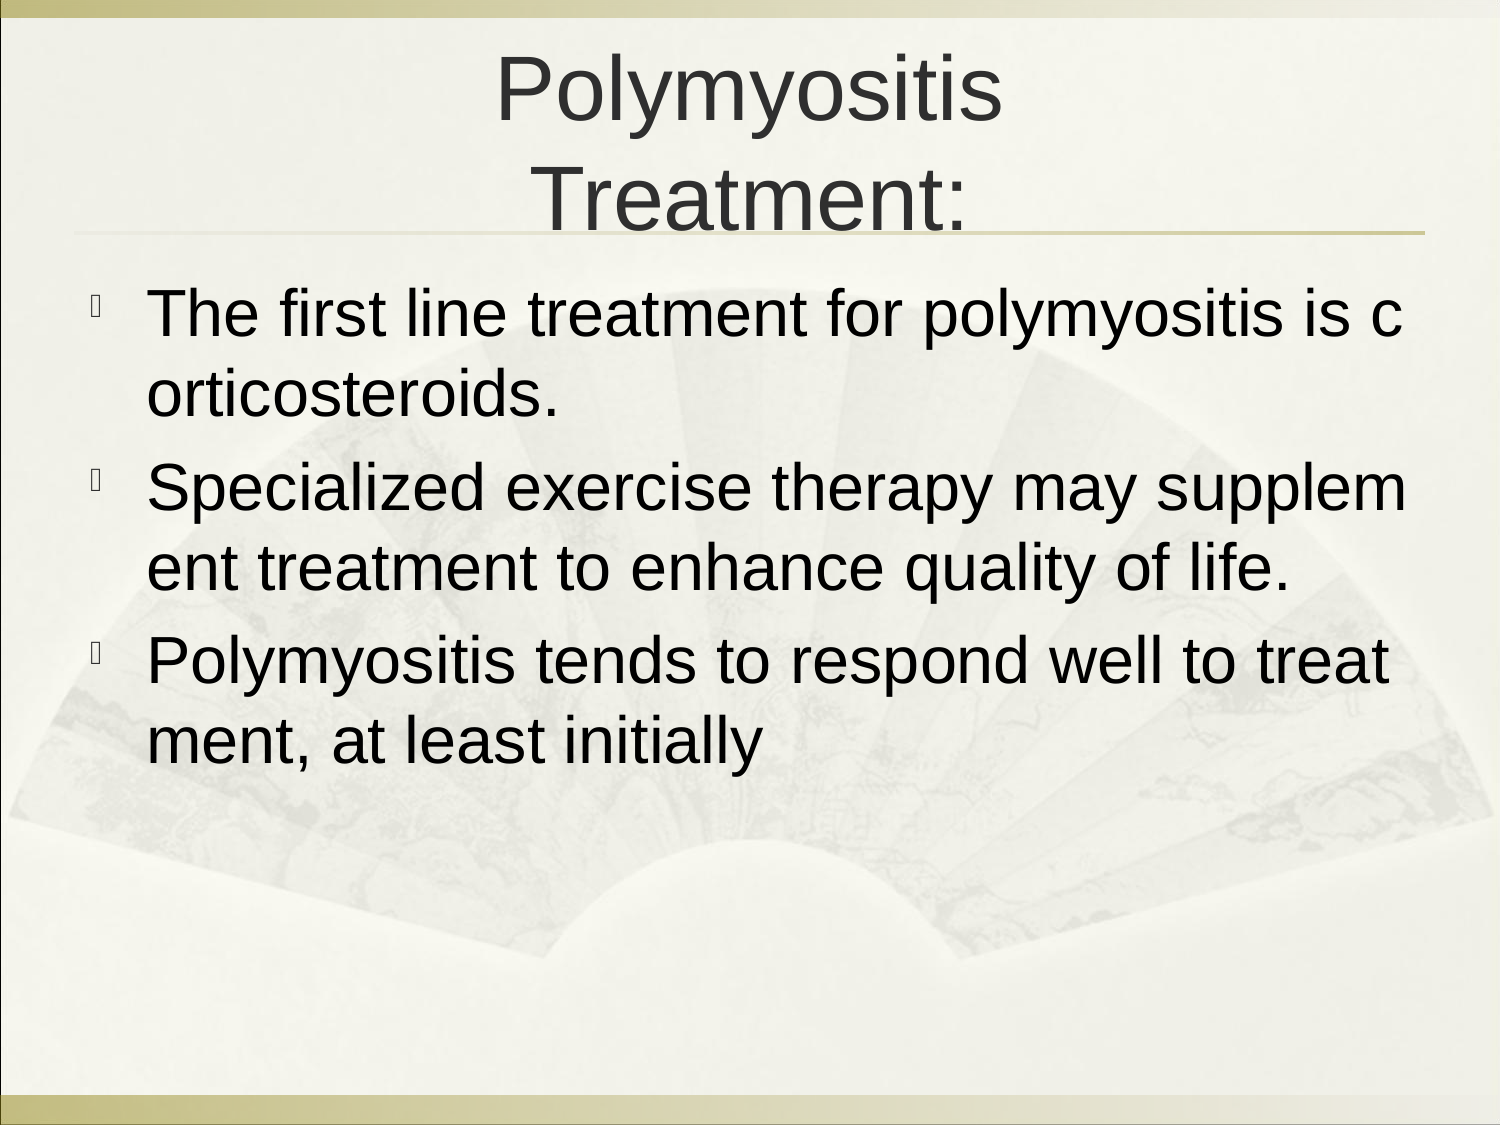

# Polymyositis Treatment:
The first line treatment for polymyositis is corticosteroids.
Specialized exercise therapy may supplement treatment to enhance quality of life.
Polymyositis tends to respond well to treatment, at least initially